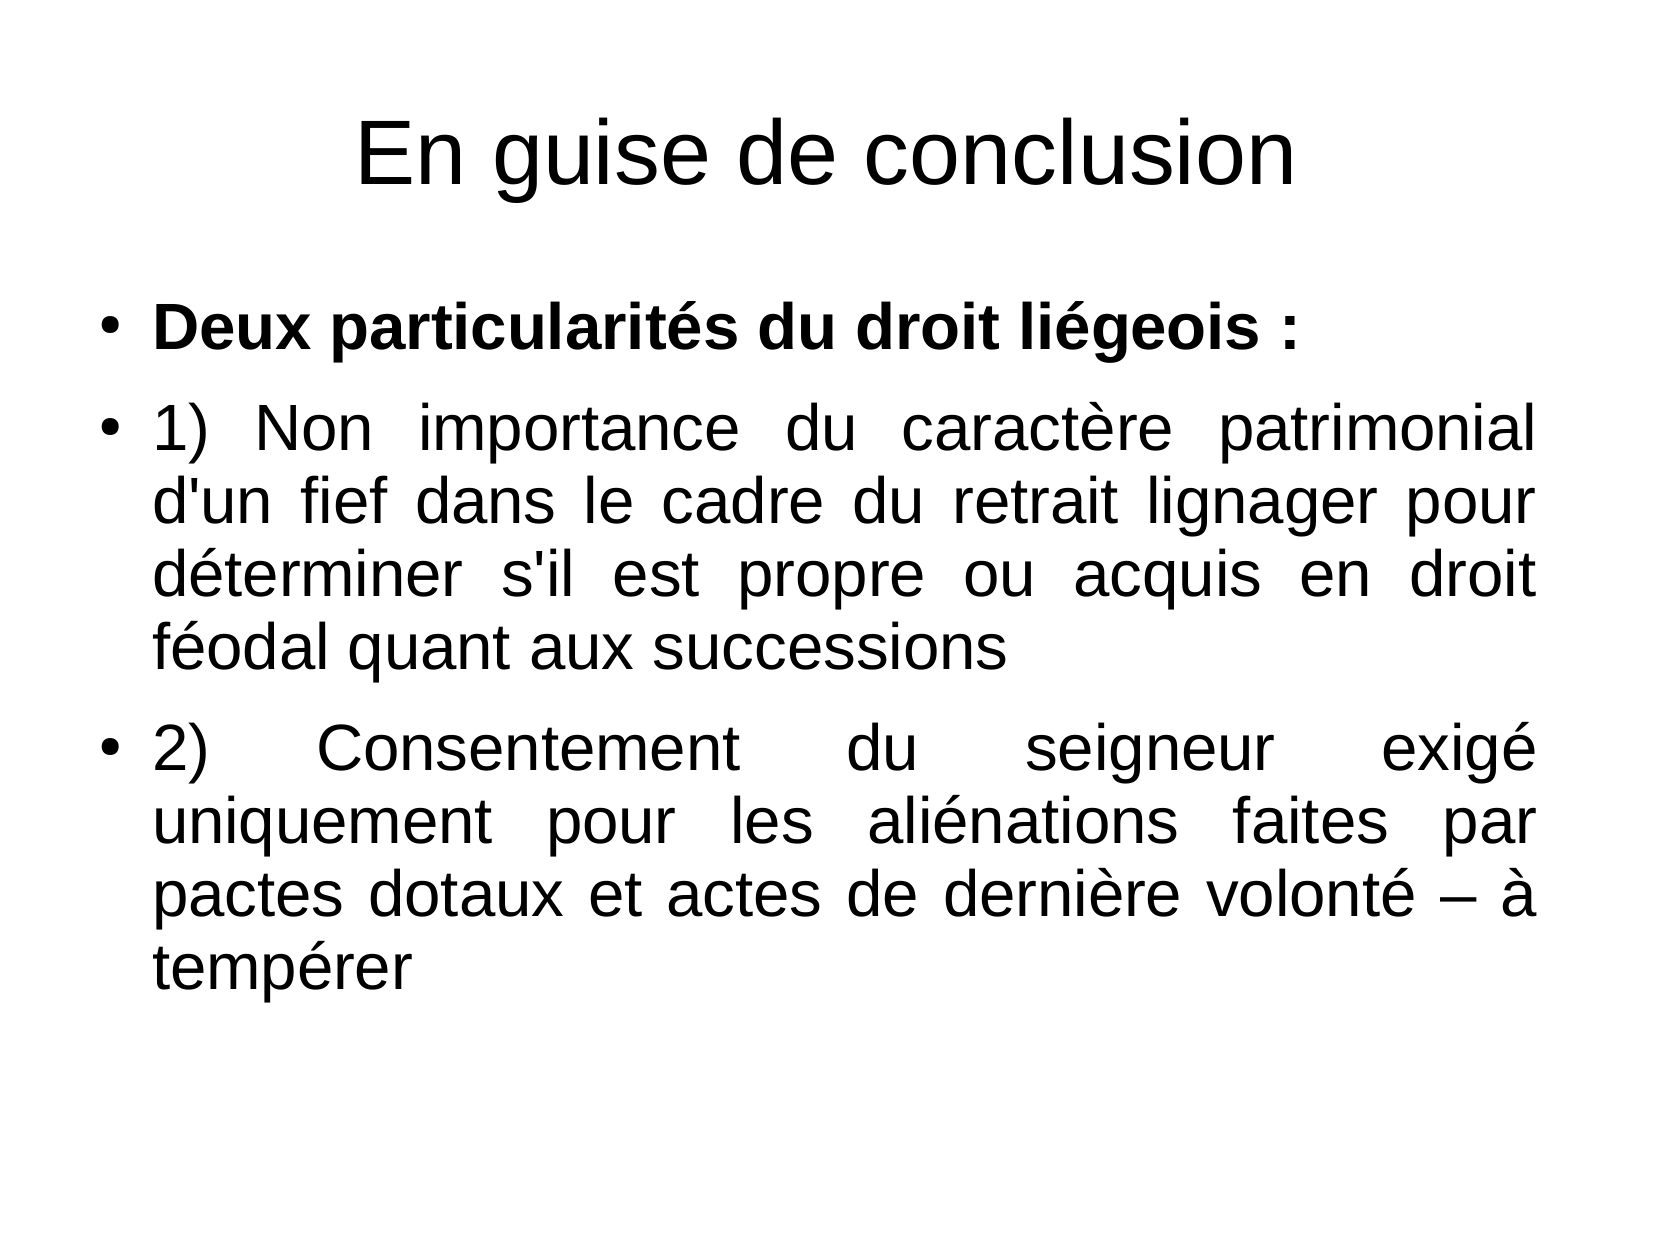

# En guise de conclusion
Deux particularités du droit liégeois :
1) Non importance du caractère patrimonial d'un fief dans le cadre du retrait lignager pour déterminer s'il est propre ou acquis en droit féodal quant aux successions
2) Consentement du seigneur exigé uniquement pour les aliénations faites par pactes dotaux et actes de dernière volonté – à tempérer